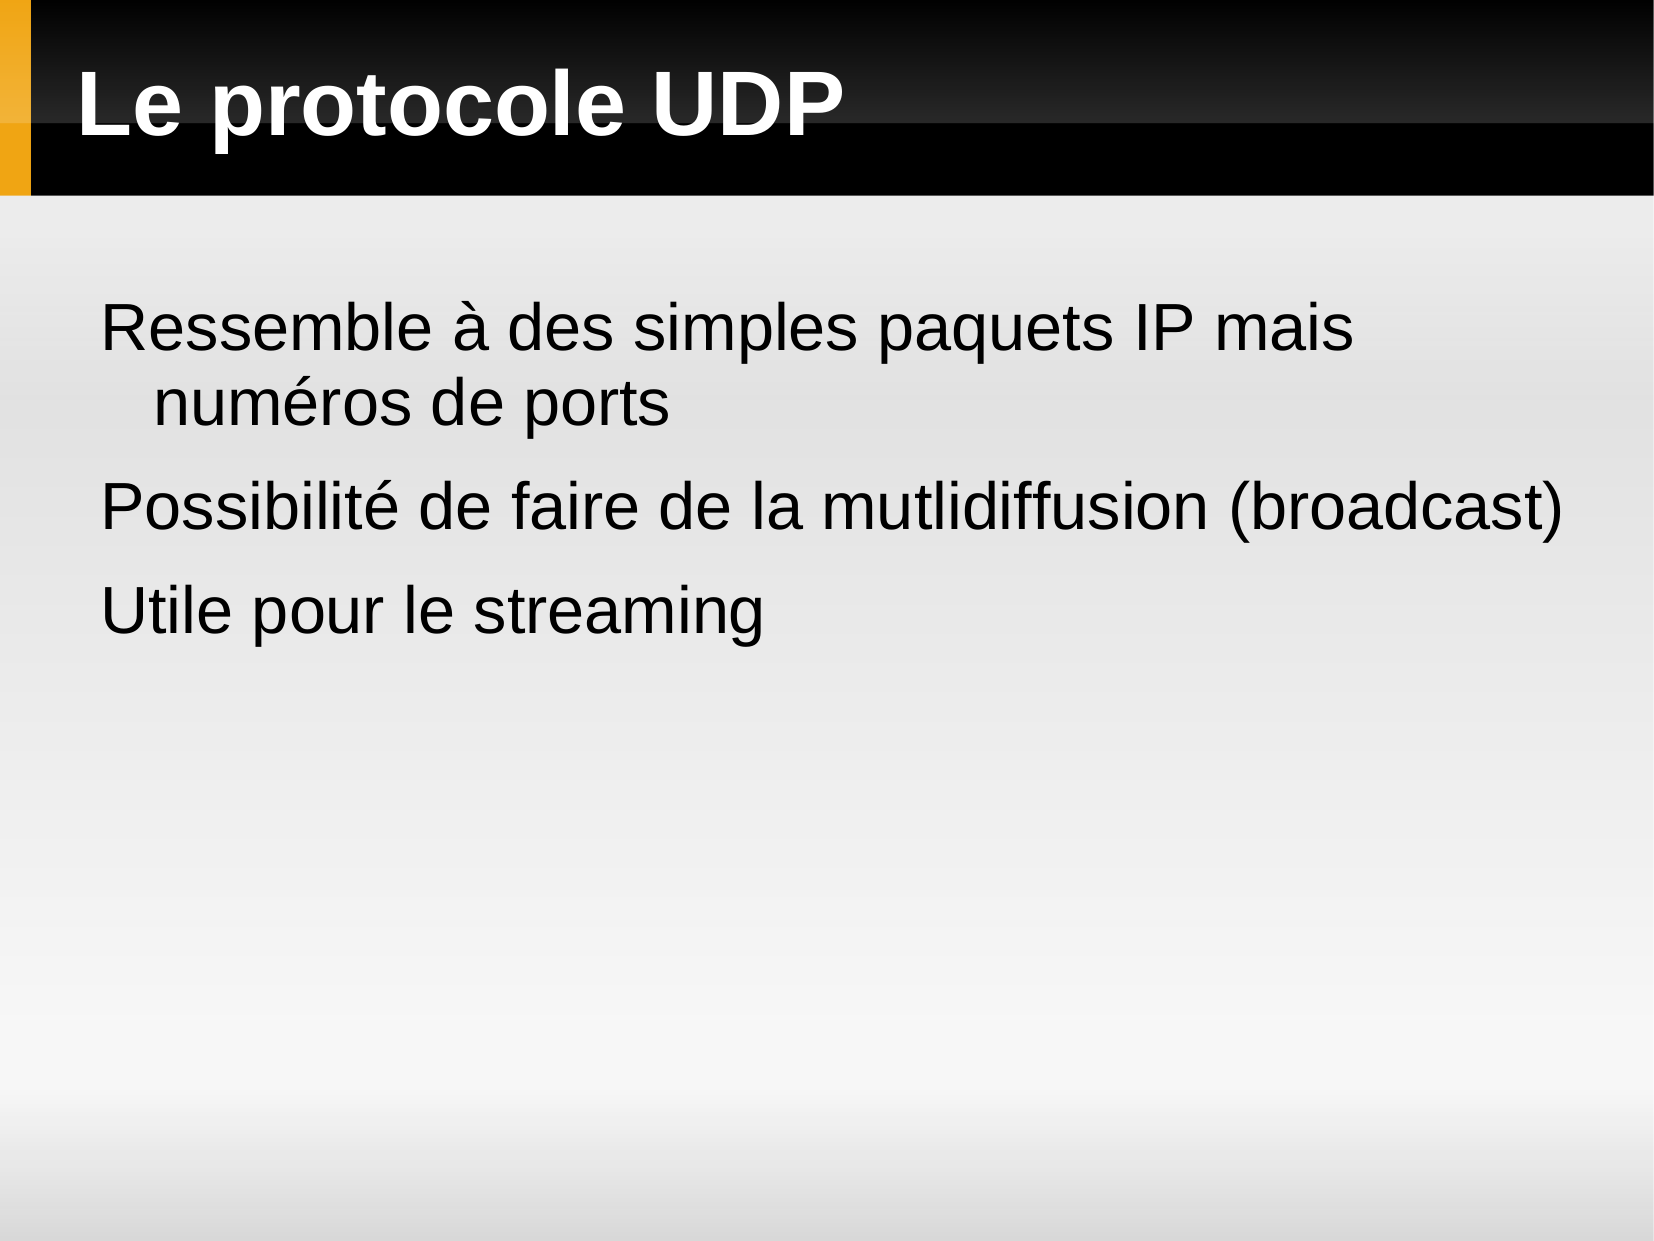

# Le protocole UDP
Ressemble à des simples paquets IP mais numéros de ports
Possibilité de faire de la mutlidiffusion (broadcast)
Utile pour le streaming